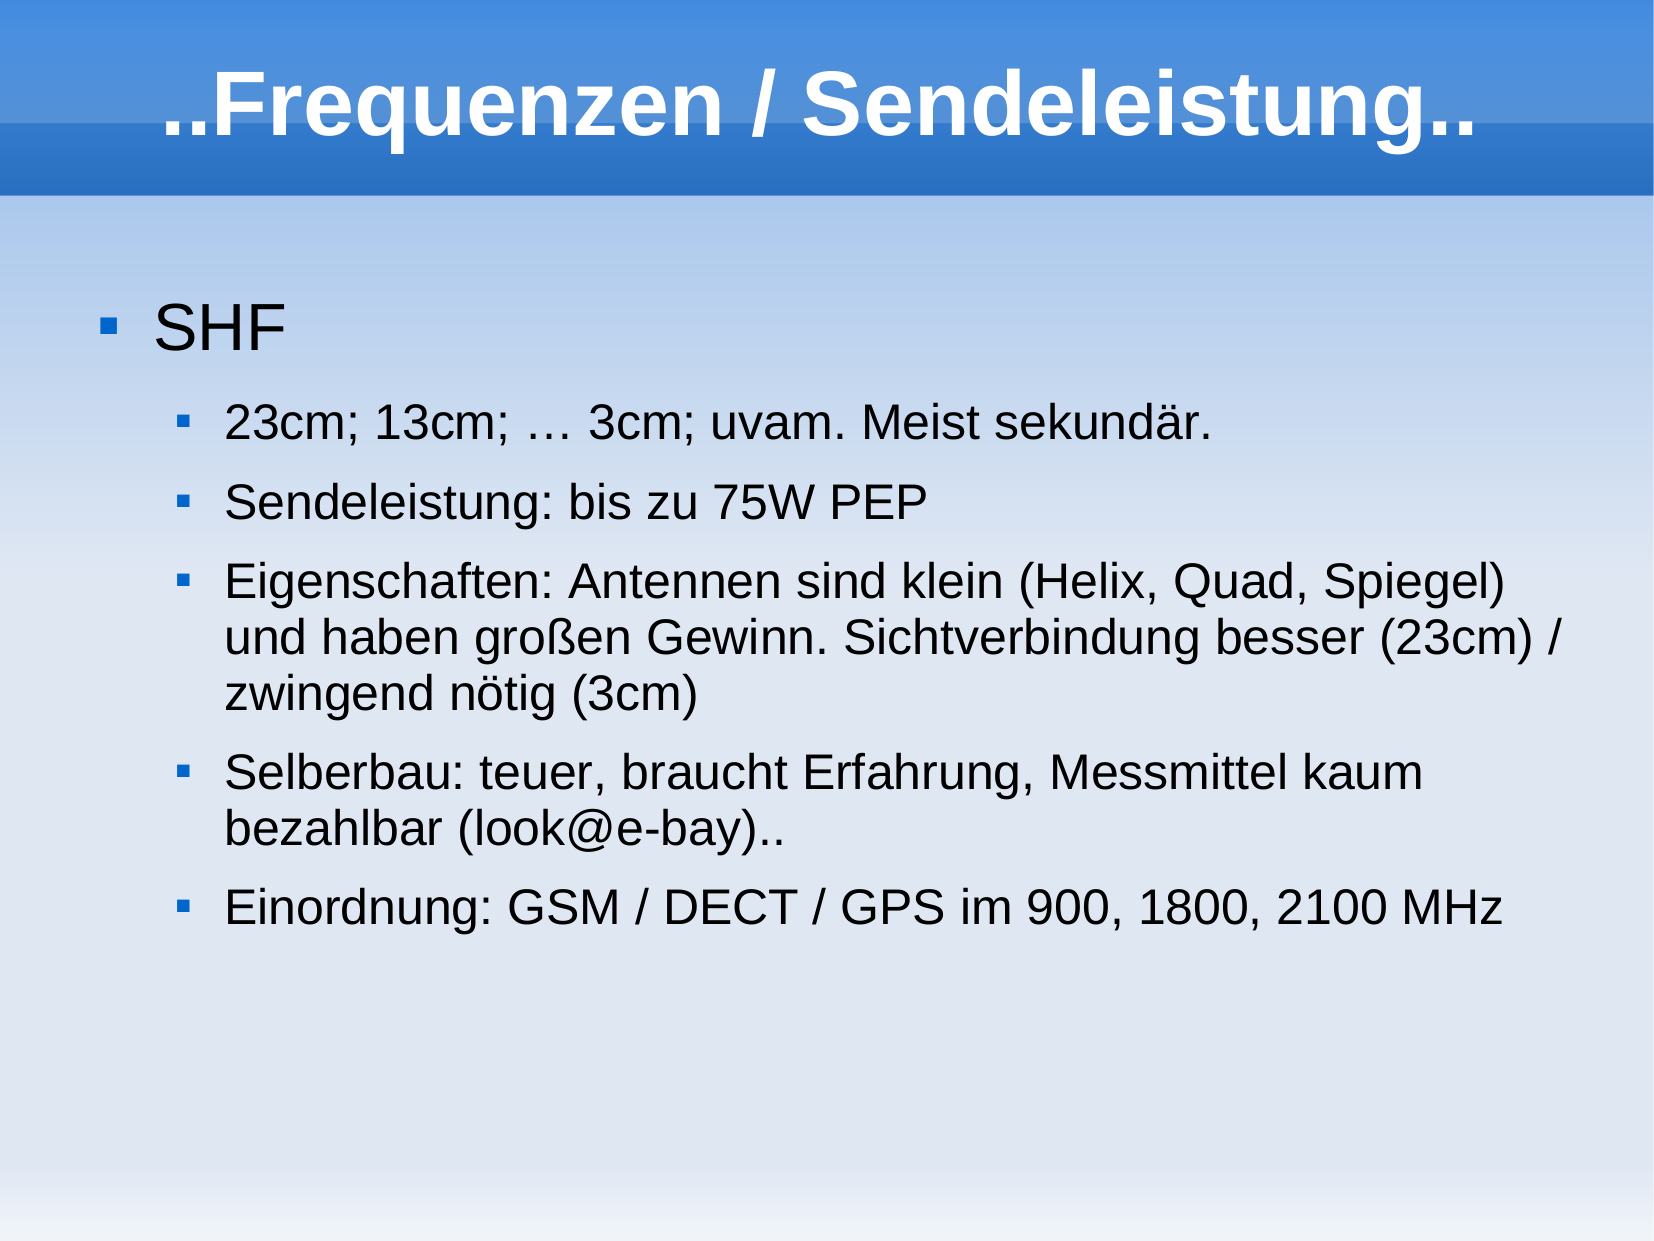

# ..Frequenzen / Sendeleistung..
SHF
23cm; 13cm; … 3cm; uvam. Meist sekundär.
Sendeleistung: bis zu 75W PEP
Eigenschaften: Antennen sind klein (Helix, Quad, Spiegel) und haben großen Gewinn. Sichtverbindung besser (23cm) / zwingend nötig (3cm)
Selberbau: teuer, braucht Erfahrung, Messmittel kaum bezahlbar (look@e-bay)..
Einordnung: GSM / DECT / GPS im 900, 1800, 2100 MHz